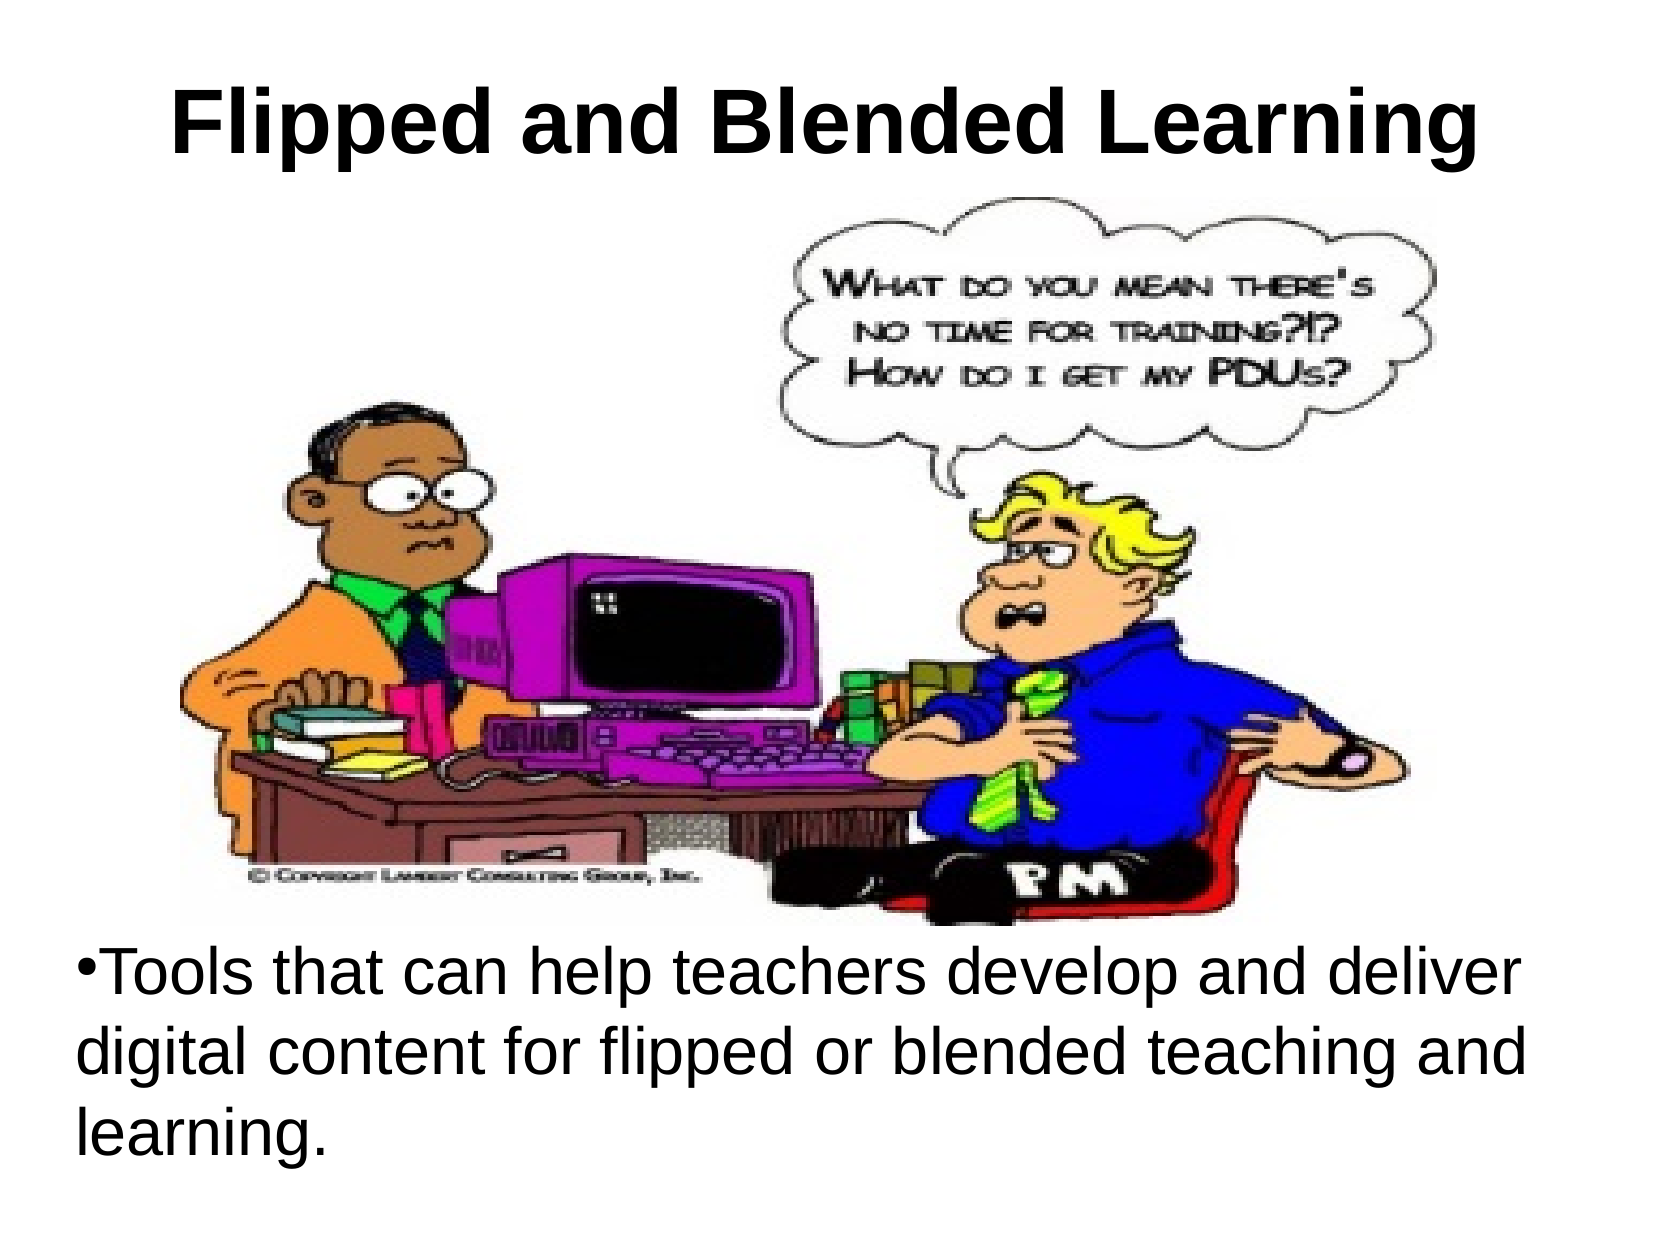

# Flipped and Blended Learning
Tools that can help teachers develop and deliver digital content for flipped or blended teaching and learning.